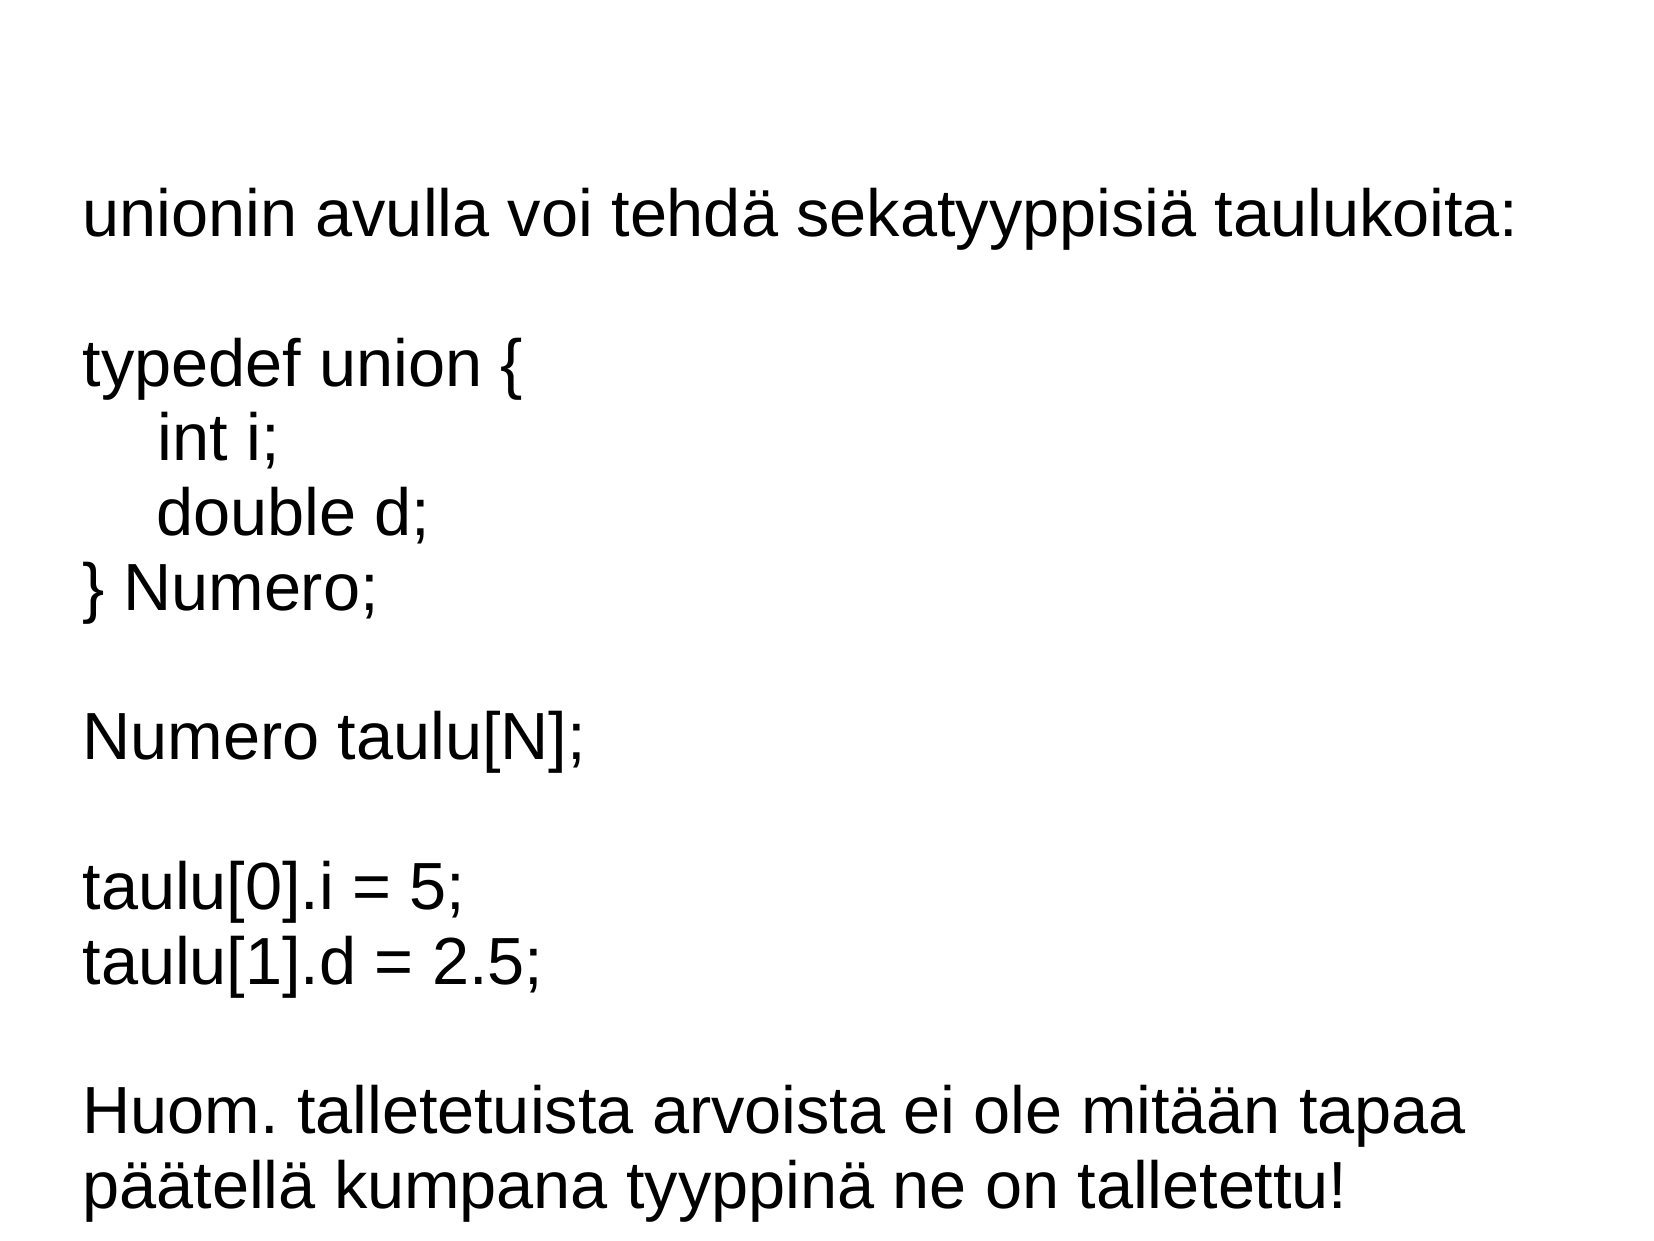

unionin avulla voi tehdä sekatyyppisiä taulukoita:
typedef union {
	int i;
 double d;
} Numero;
Numero taulu[N];
taulu[0].i = 5;
taulu[1].d = 2.5;
Huom. talletetuista arvoista ei ole mitään tapaa päätellä kumpana tyyppinä ne on talletettu!